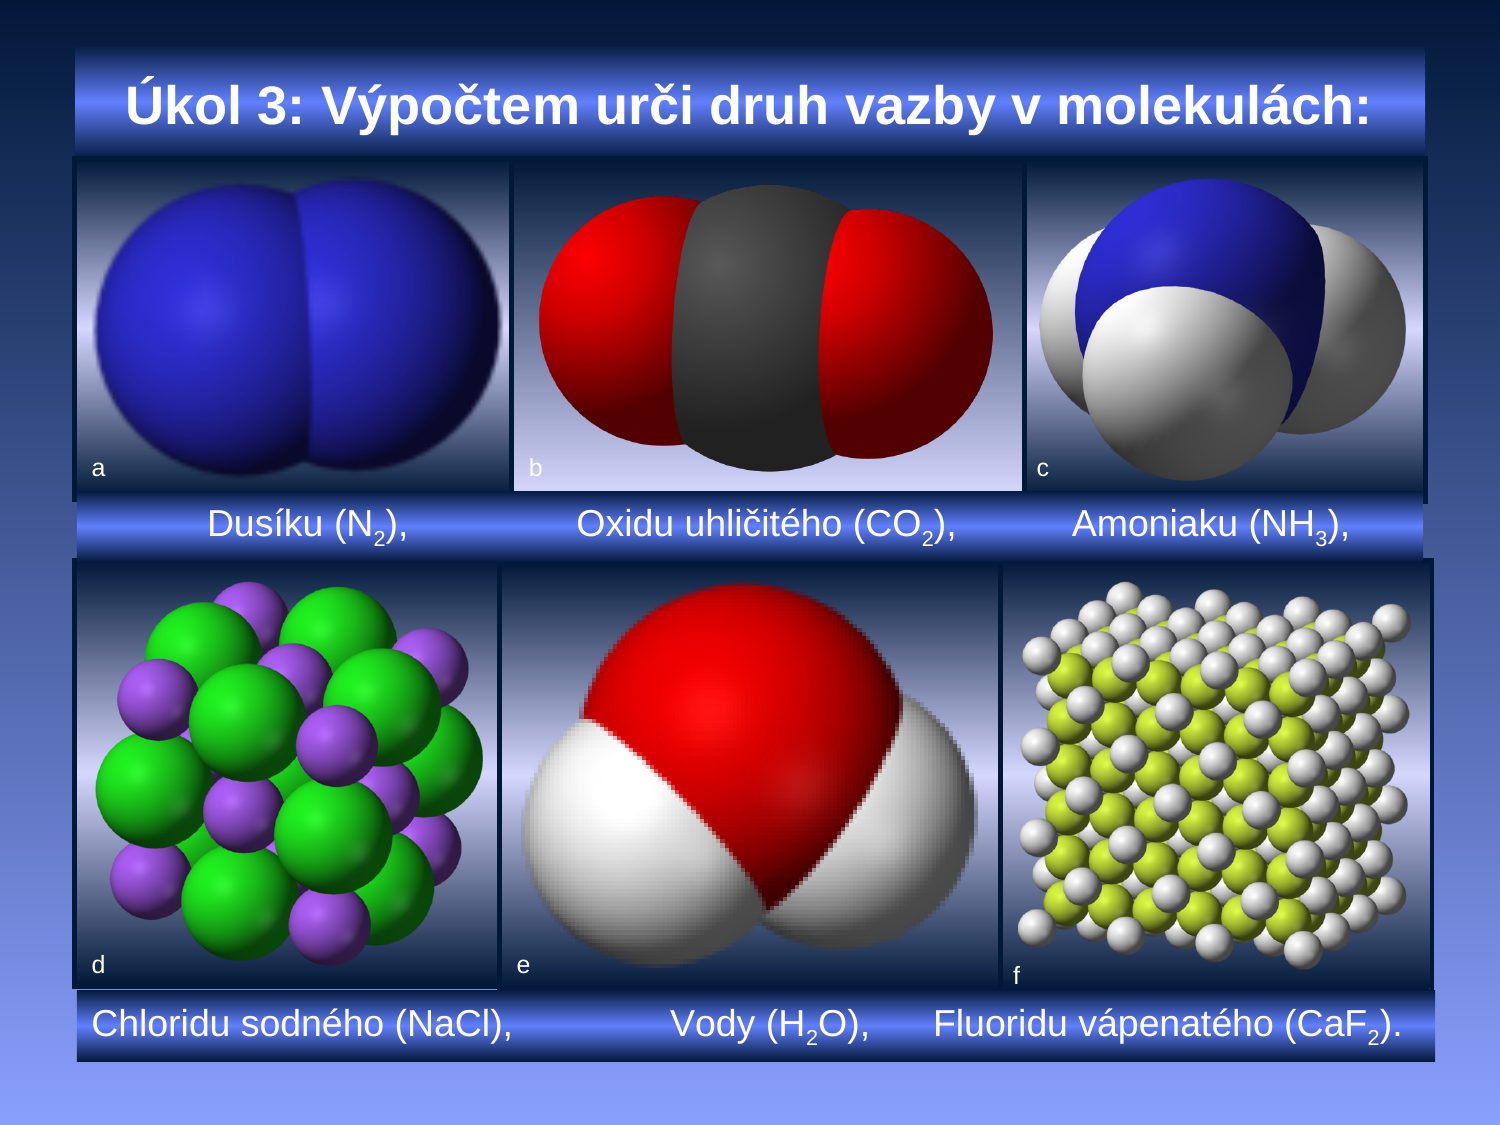

# Úkol 3: Výpočtem urči druh vazby v molekulách:
a
b
c
 Dusíku (N2), Oxidu uhličitého (CO2), Amoniaku (NH3),
d
e
f
Chloridu sodného (NaCl), Vody (H2O), Fluoridu vápenatého (CaF2).